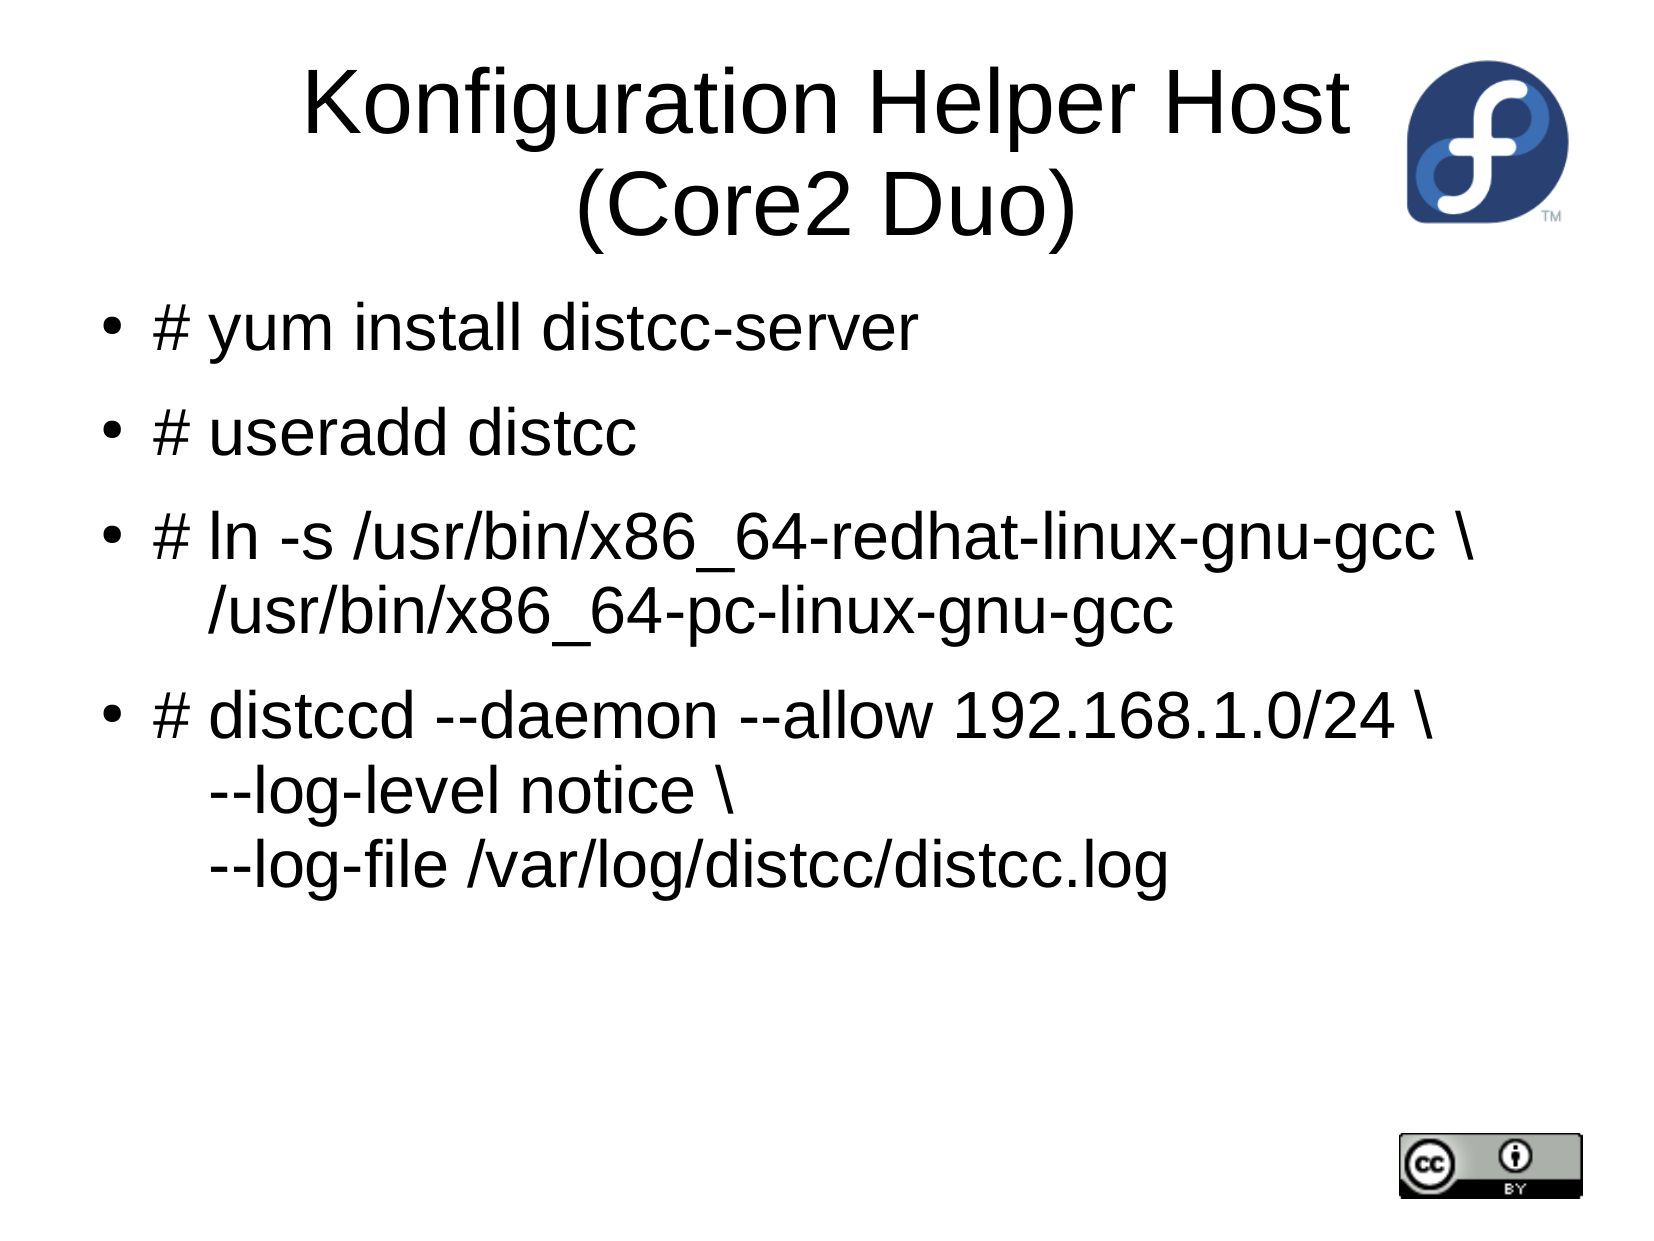

# Konfiguration Helper Host (Core2 Duo)
# yum install distcc-server
# useradd distcc
# ln -s /usr/bin/x86_64-redhat-linux-gnu-gcc \ /usr/bin/x86_64-pc-linux-gnu-gcc
# distccd --daemon --allow 192.168.1.0/24 \ --log-level notice \ --log-file /var/log/distcc/distcc.log